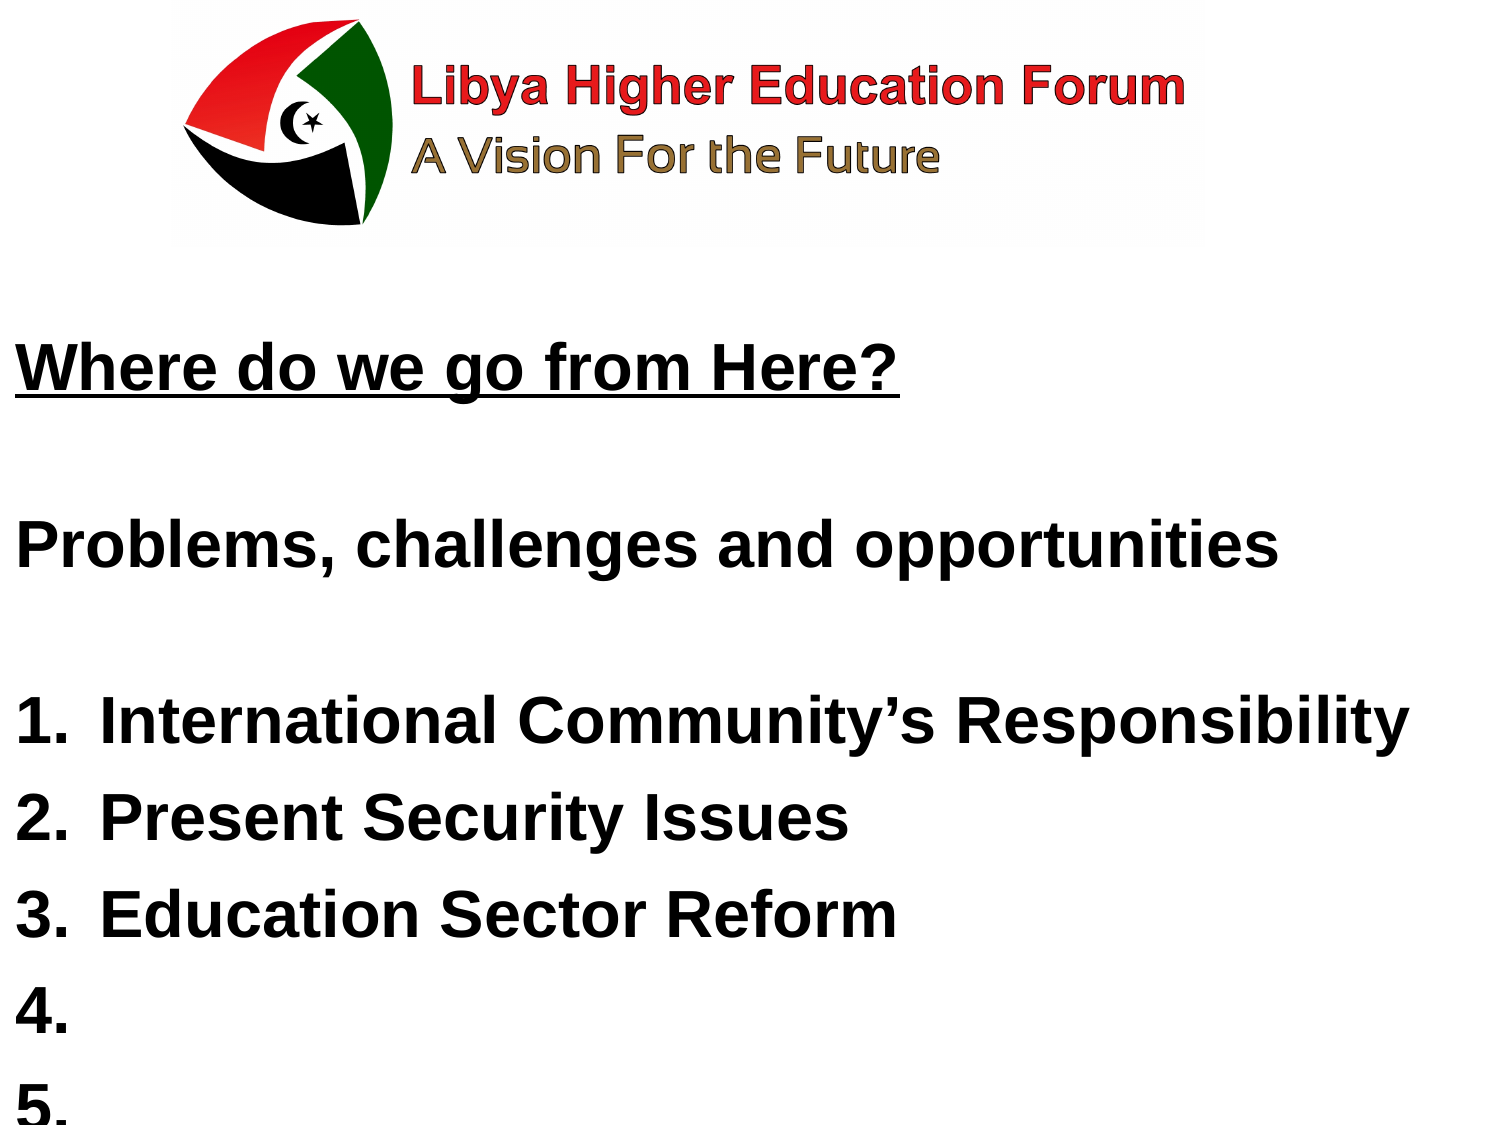

# Where do we go from Here?
Problems, challenges and opportunities
International Community’s Responsibility
Present Security Issues
Education Sector Reform